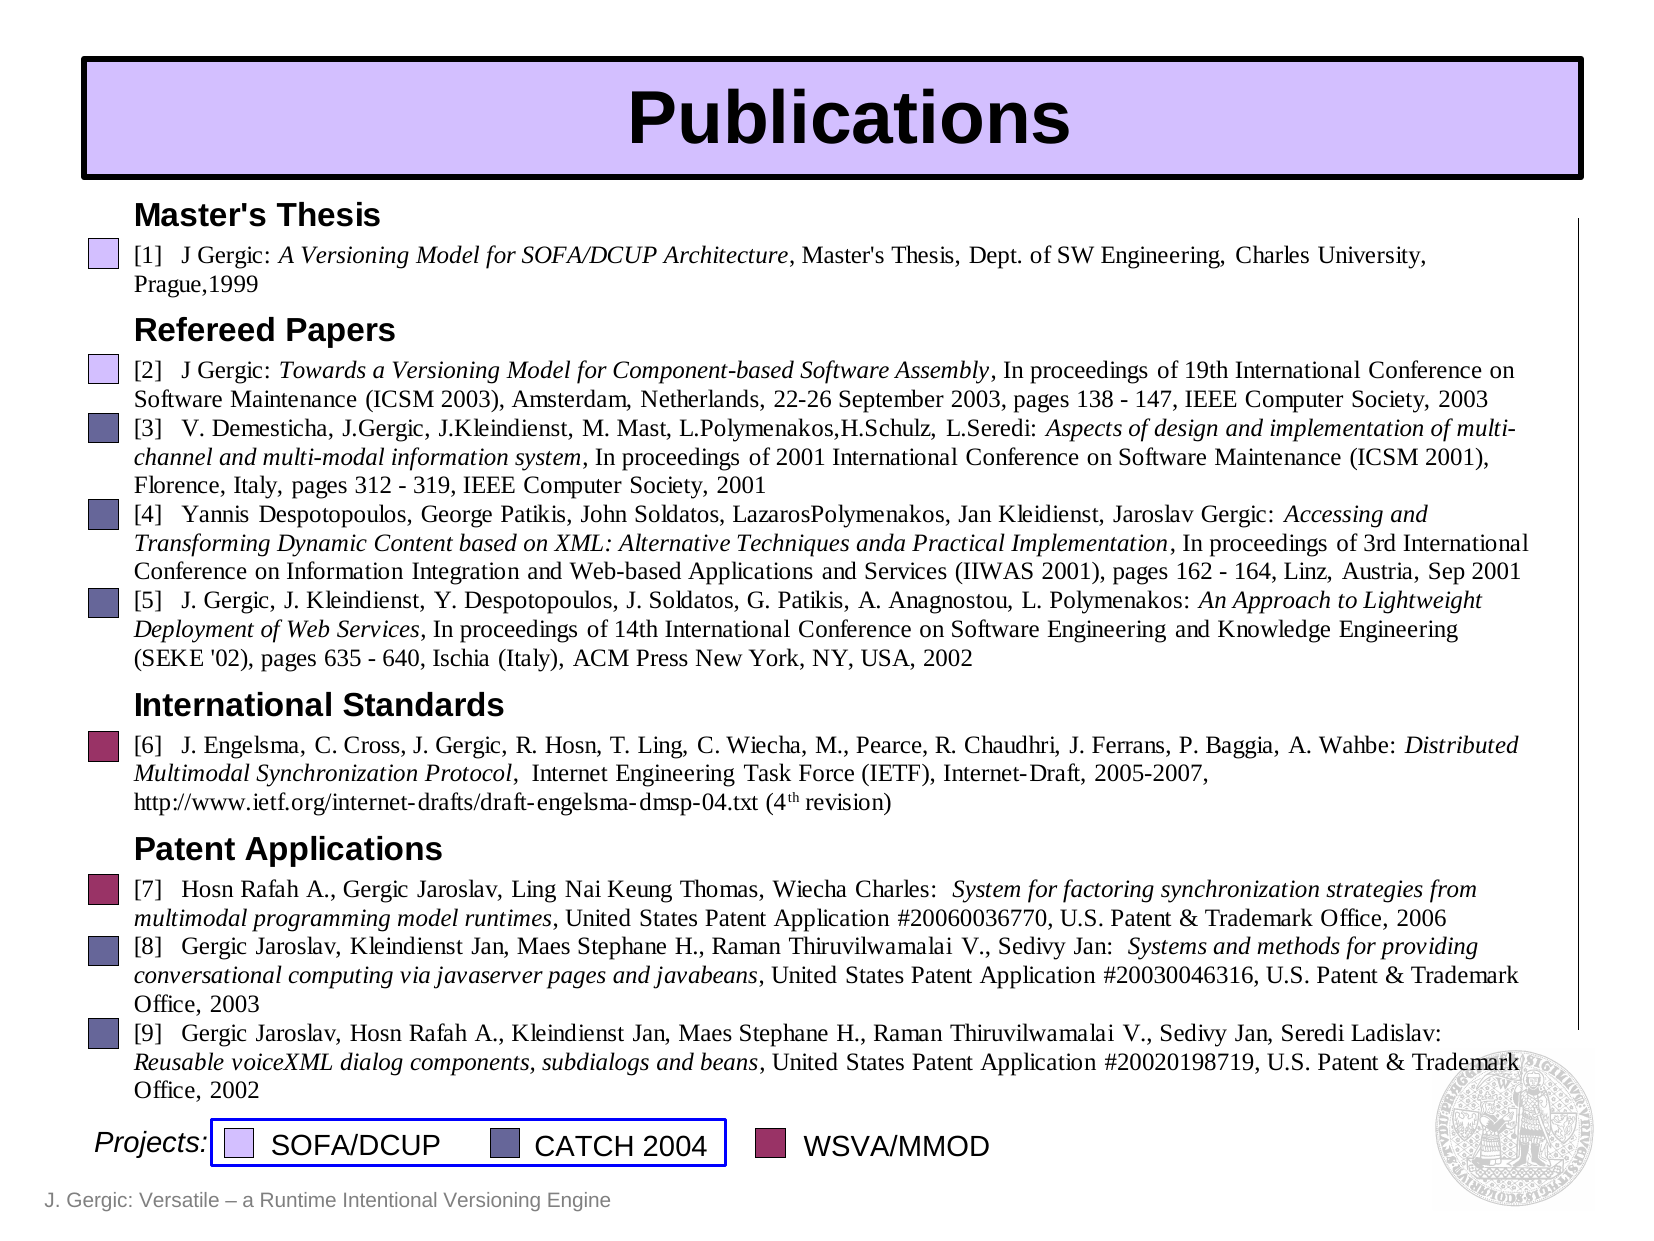

# Publications
Projects:
SOFA/DCUP
CATCH 2004
WSVA/MMOD